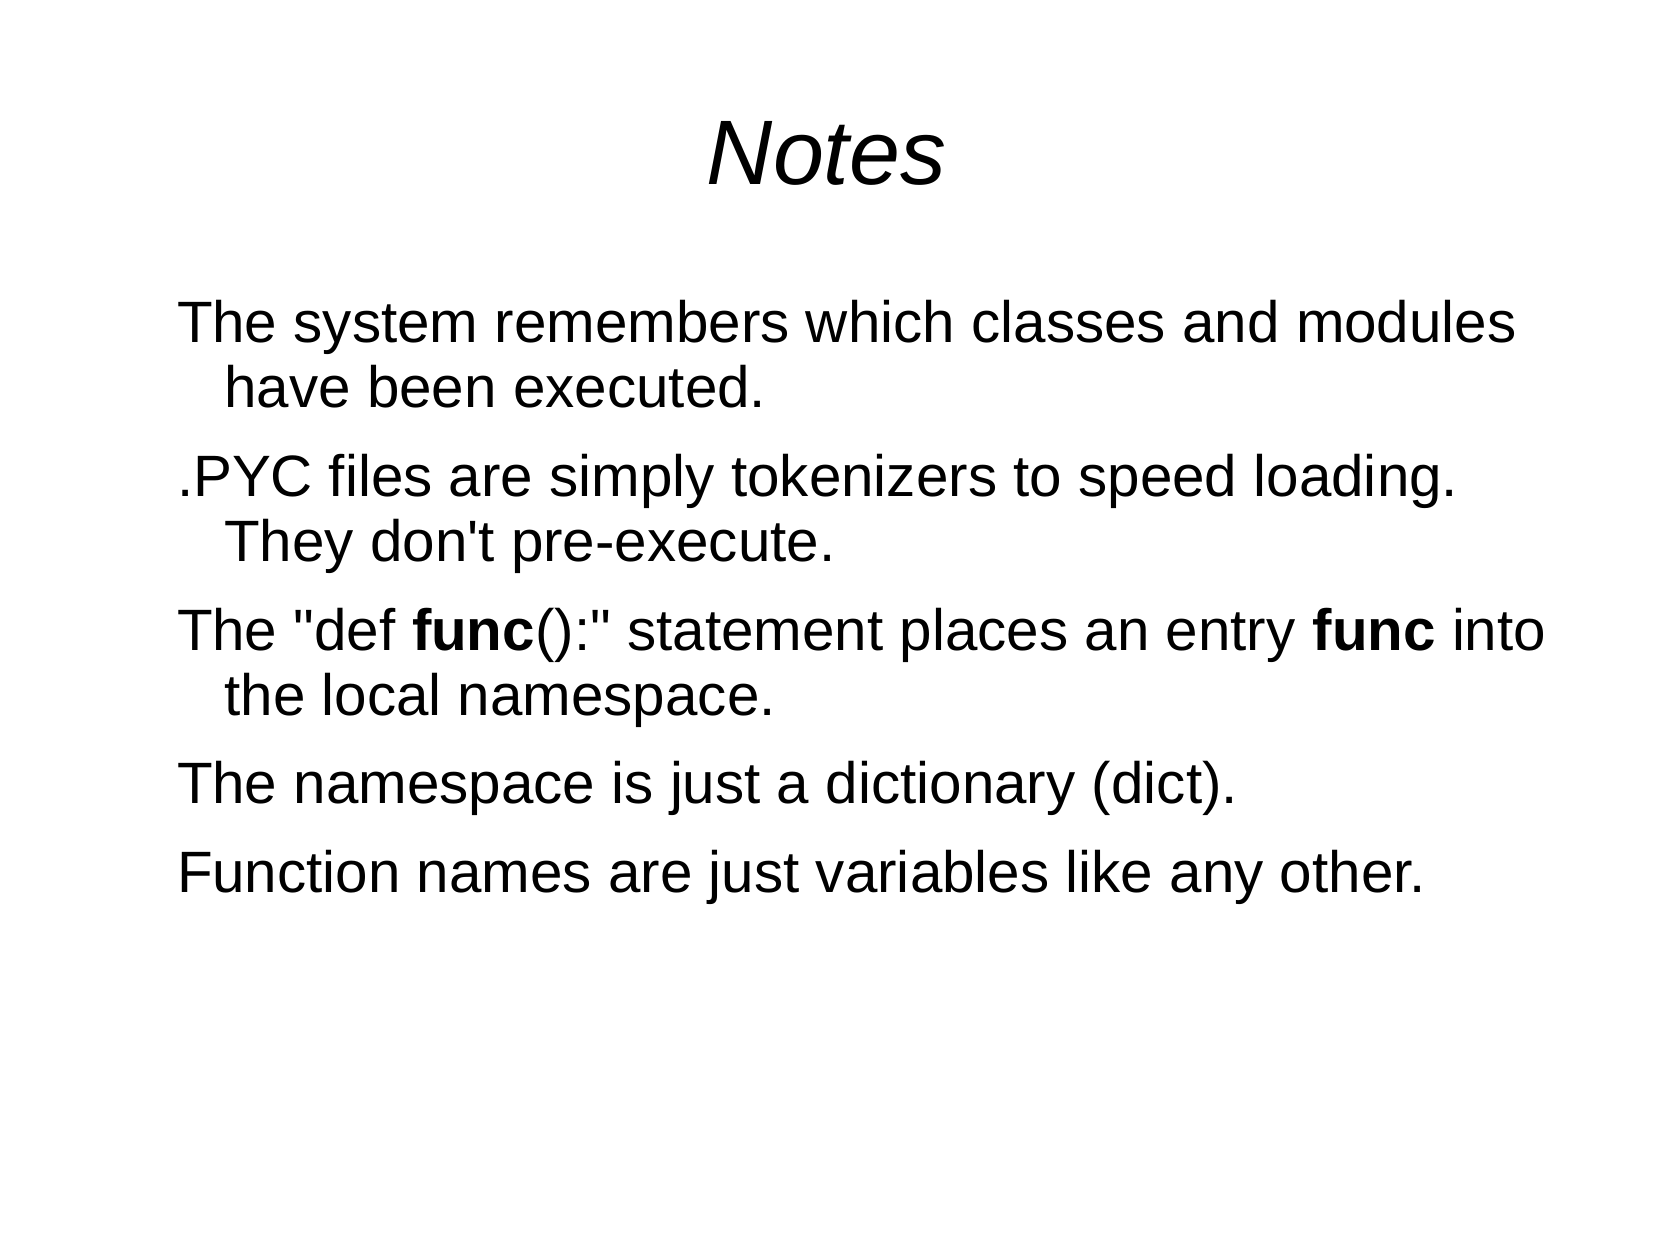

# Notes
The system remembers which classes and modules have been executed.
.PYC files are simply tokenizers to speed loading. They don't pre-execute.
The "def func():" statement places an entry func into the local namespace.
The namespace is just a dictionary (dict).
Function names are just variables like any other.